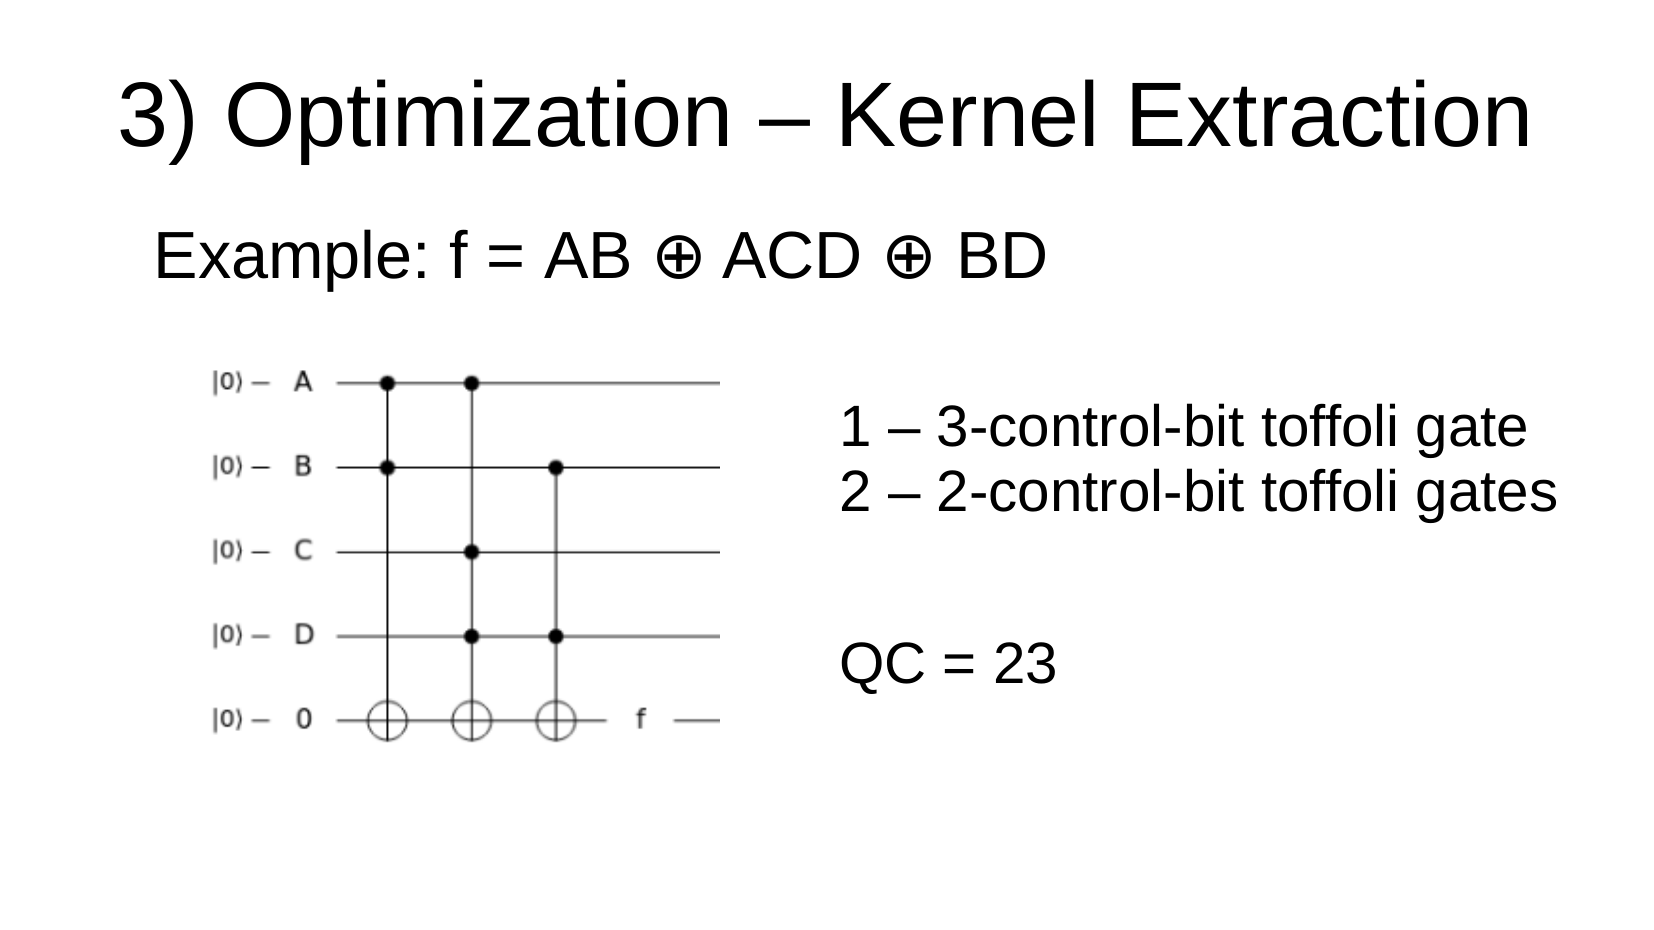

# 3) Optimization – Kernel Extraction
Example: f = AB ⊕ ACD ⊕ BD
1 – 3-control-bit toffoli gate
2 – 2-control-bit toffoli gates
QC = 23